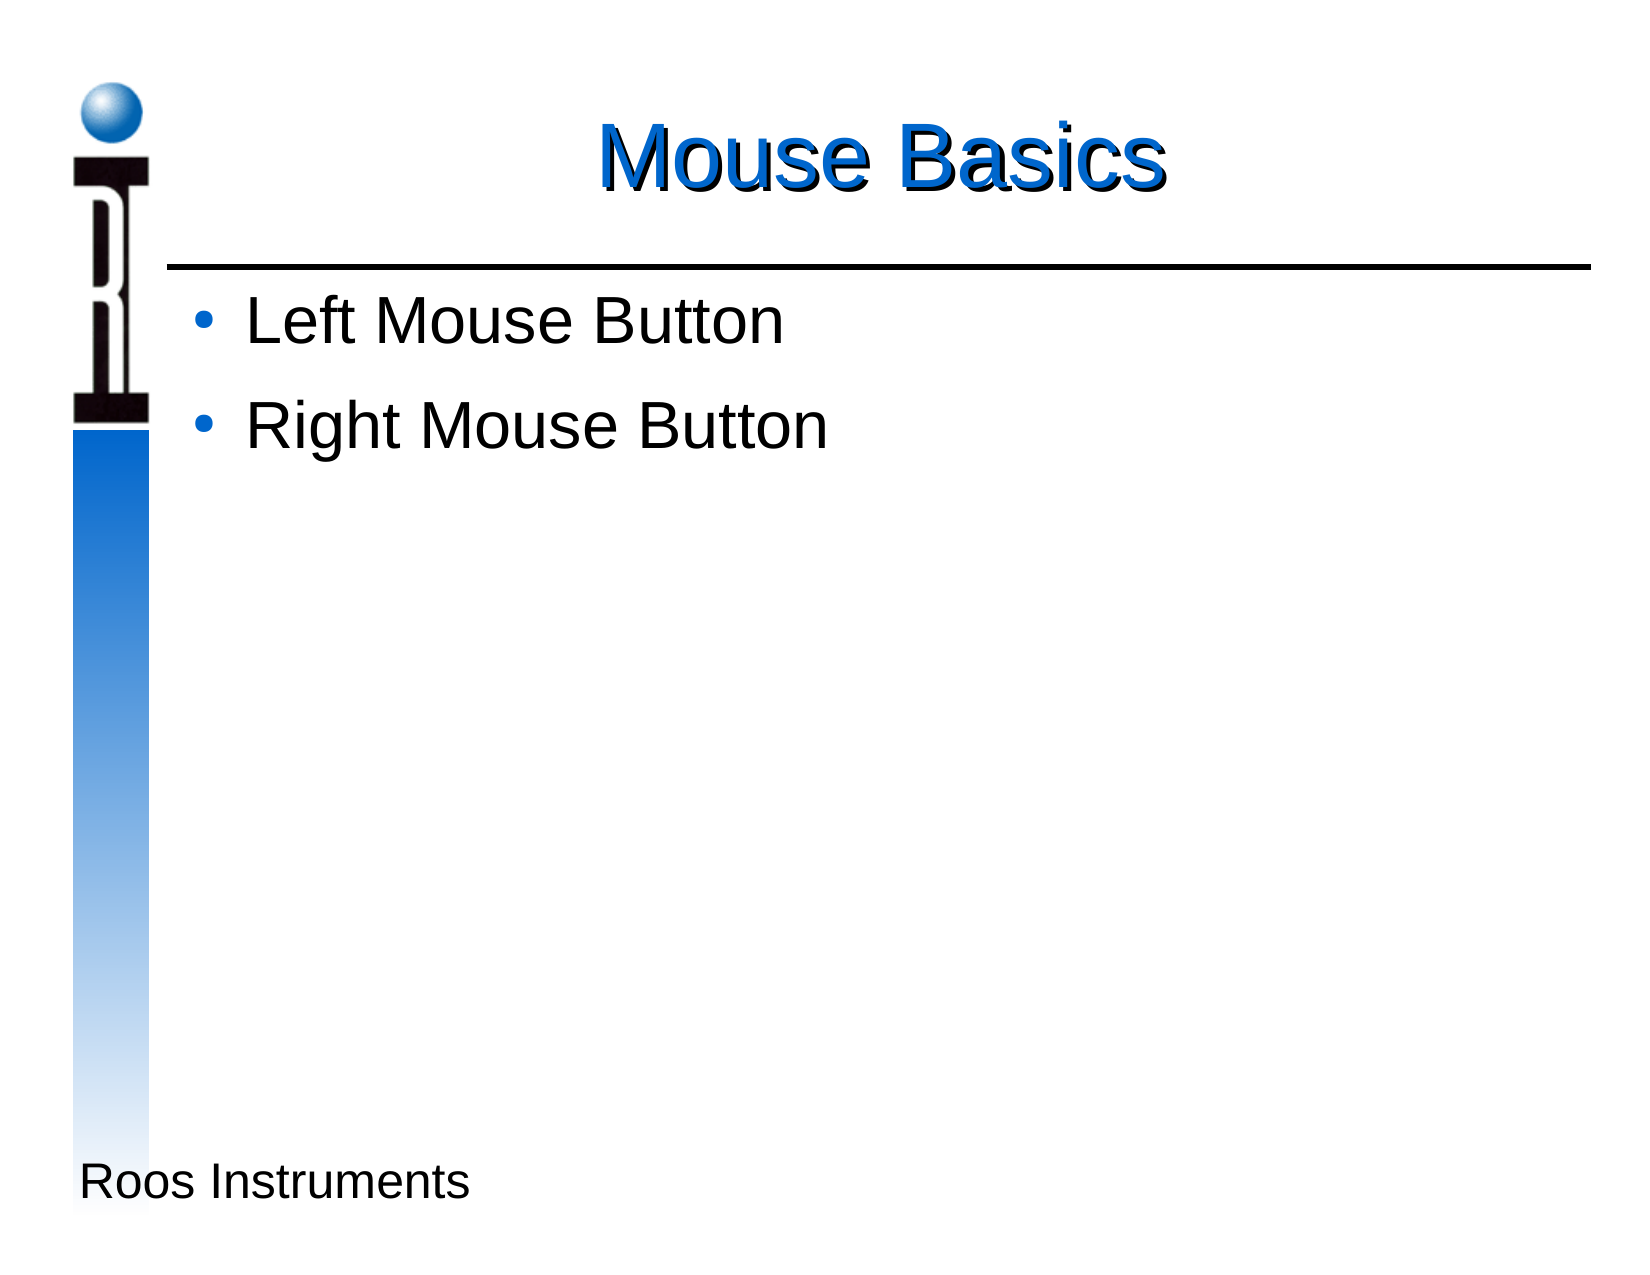

# Mouse Basics
Left Mouse Button
Right Mouse Button